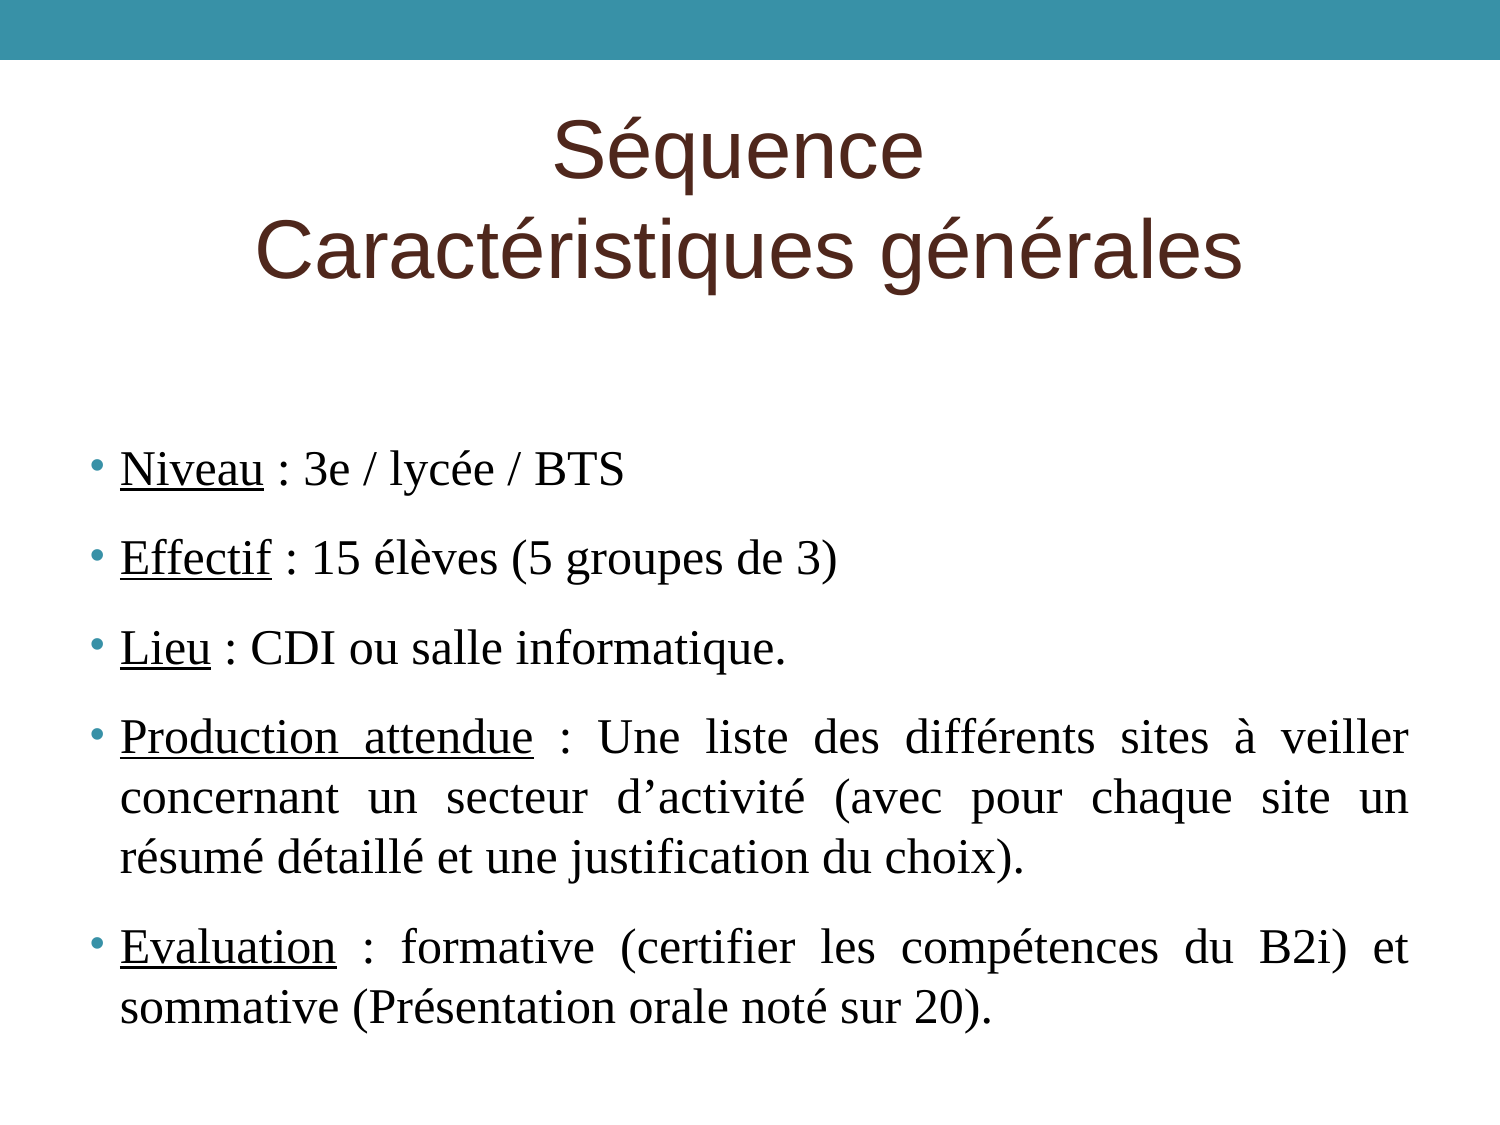

# Séquence Caractéristiques générales
Niveau : 3e / lycée / BTS
Effectif : 15 élèves (5 groupes de 3)
Lieu : CDI ou salle informatique.
Production attendue : Une liste des différents sites à veiller concernant un secteur d’activité (avec pour chaque site un résumé détaillé et une justification du choix).
Evaluation : formative (certifier les compétences du B2i) et sommative (Présentation orale noté sur 20).